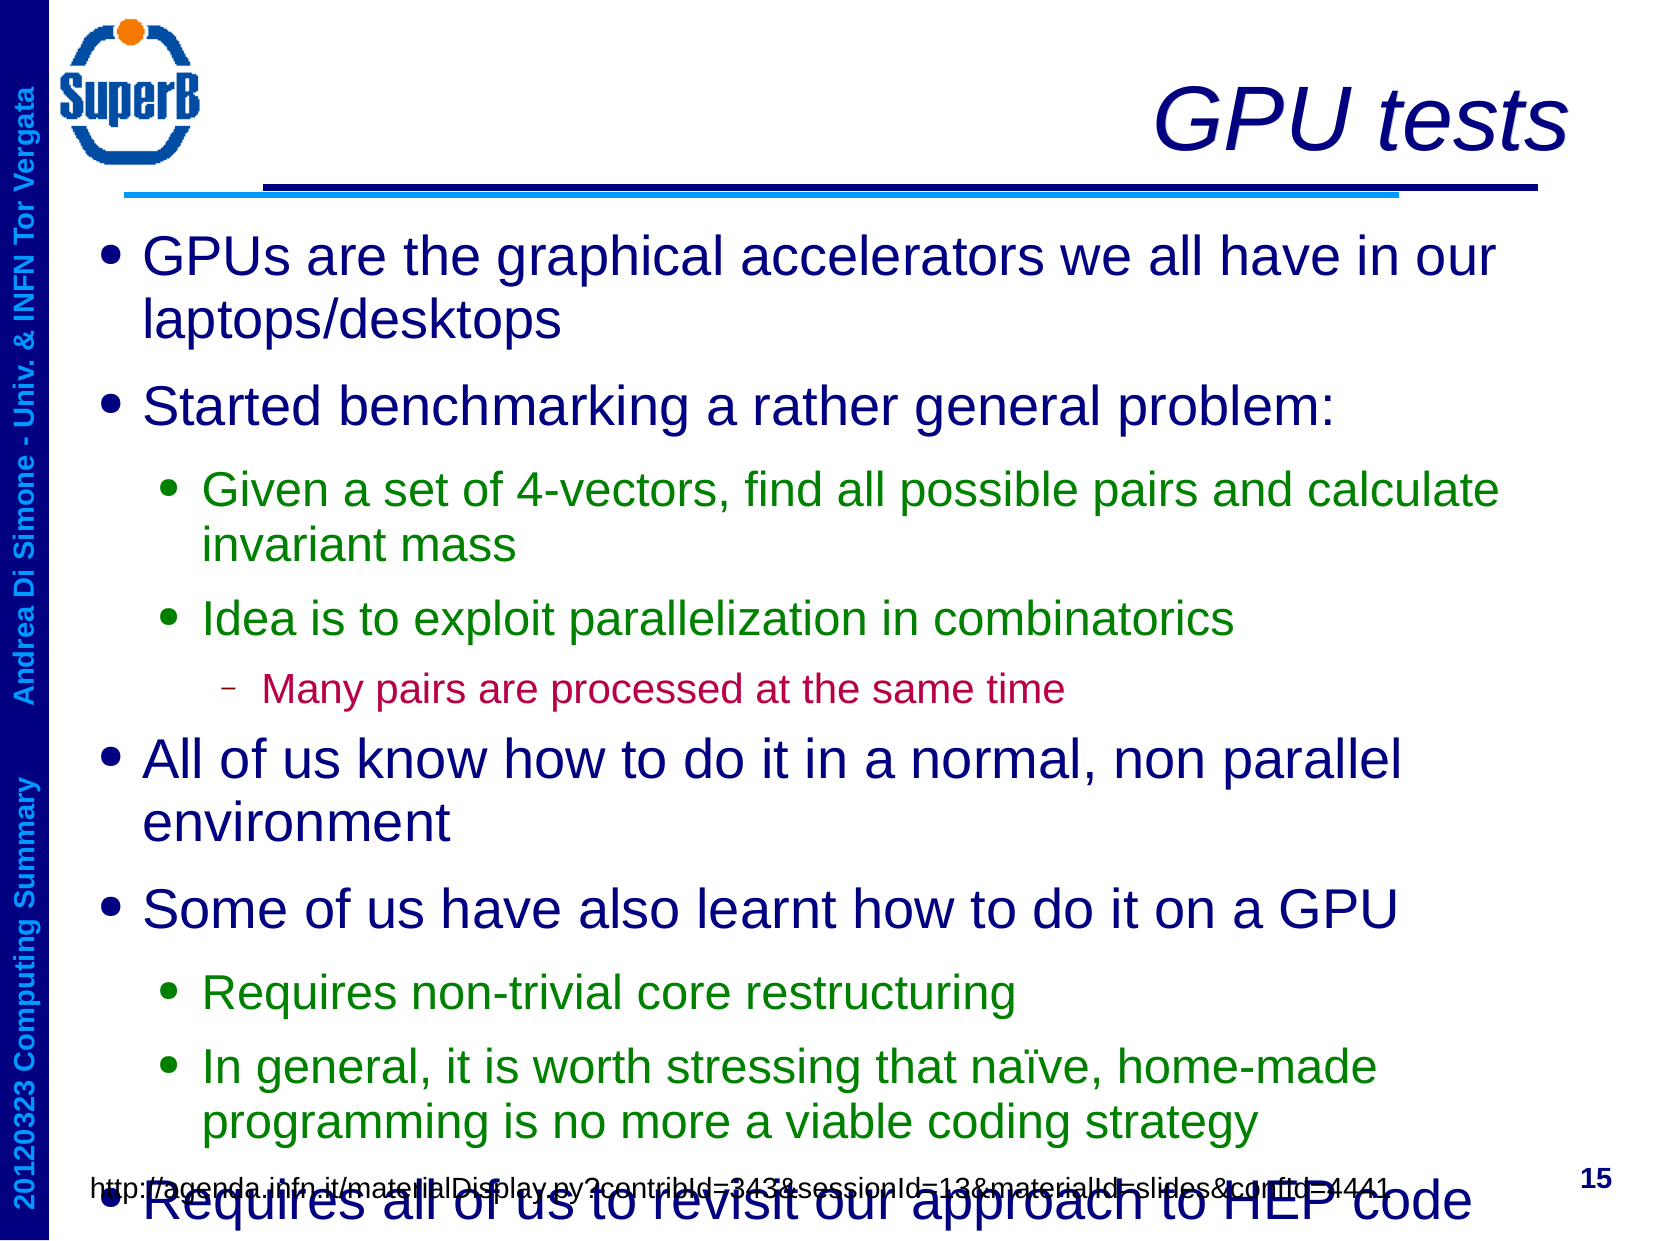

# GPU tests
GPUs are the graphical accelerators we all have in our laptops/desktops
Started benchmarking a rather general problem:
Given a set of 4-vectors, find all possible pairs and calculate invariant mass
Idea is to exploit parallelization in combinatorics
Many pairs are processed at the same time
All of us know how to do it in a normal, non parallel environment
Some of us have also learnt how to do it on a GPU
Requires non-trivial core restructuring
In general, it is worth stressing that naïve, home-made programming is no more a viable coding strategy
Requires all of us to revisit our approach to HEP code
Either we all undergo a serious training in “good” programming
Or, we delegate the most critical aspects of our code to real experts
Andrea Di Simone - Univ. & INFN Tor Vergata
20120323 Computing Summary
15
http://agenda.infn.it/materialDisplay.py?contribId=343&sessionId=13&materialId=slides&confId=4441